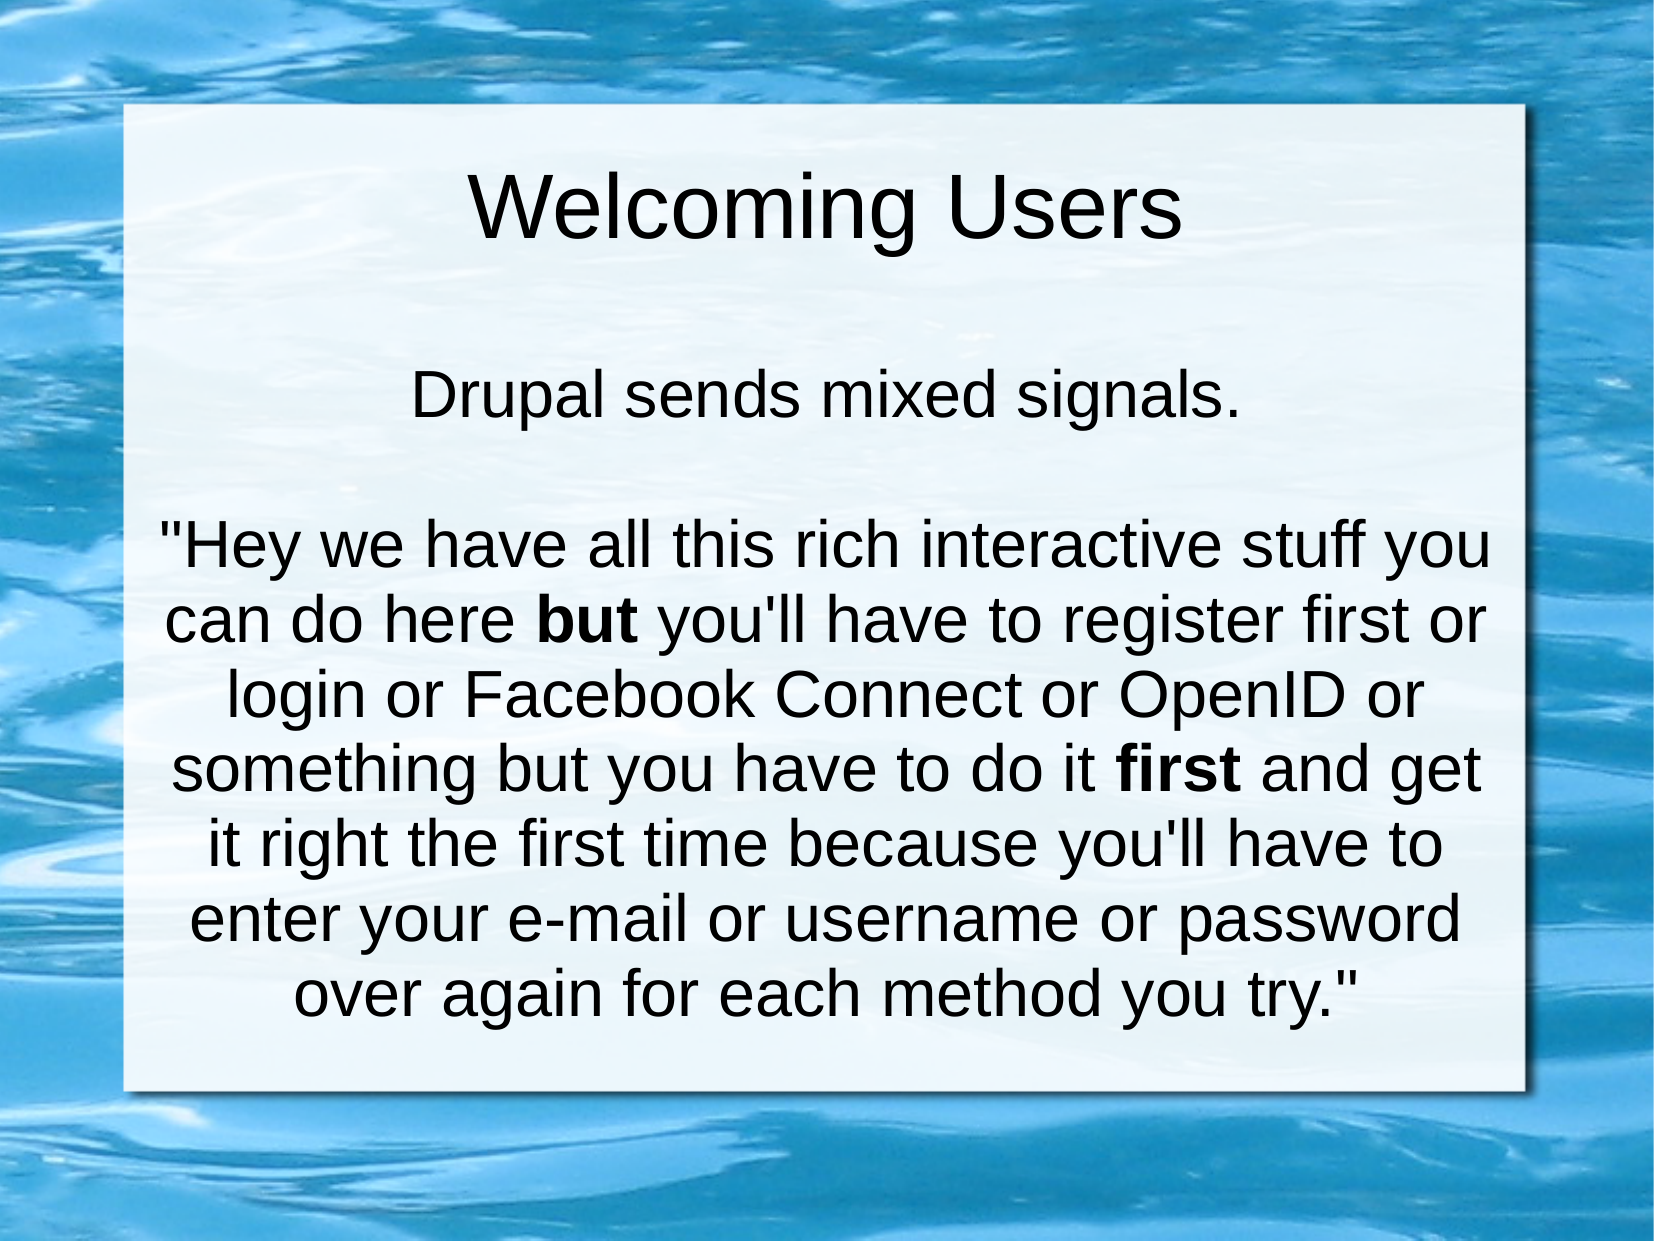

# Welcoming Users
Drupal sends mixed signals.
"Hey we have all this rich interactive stuff you can do here but you'll have to register first or login or Facebook Connect or OpenID or something but you have to do it first and get it right the first time because you'll have to enter your e-mail or username or password over again for each method you try."